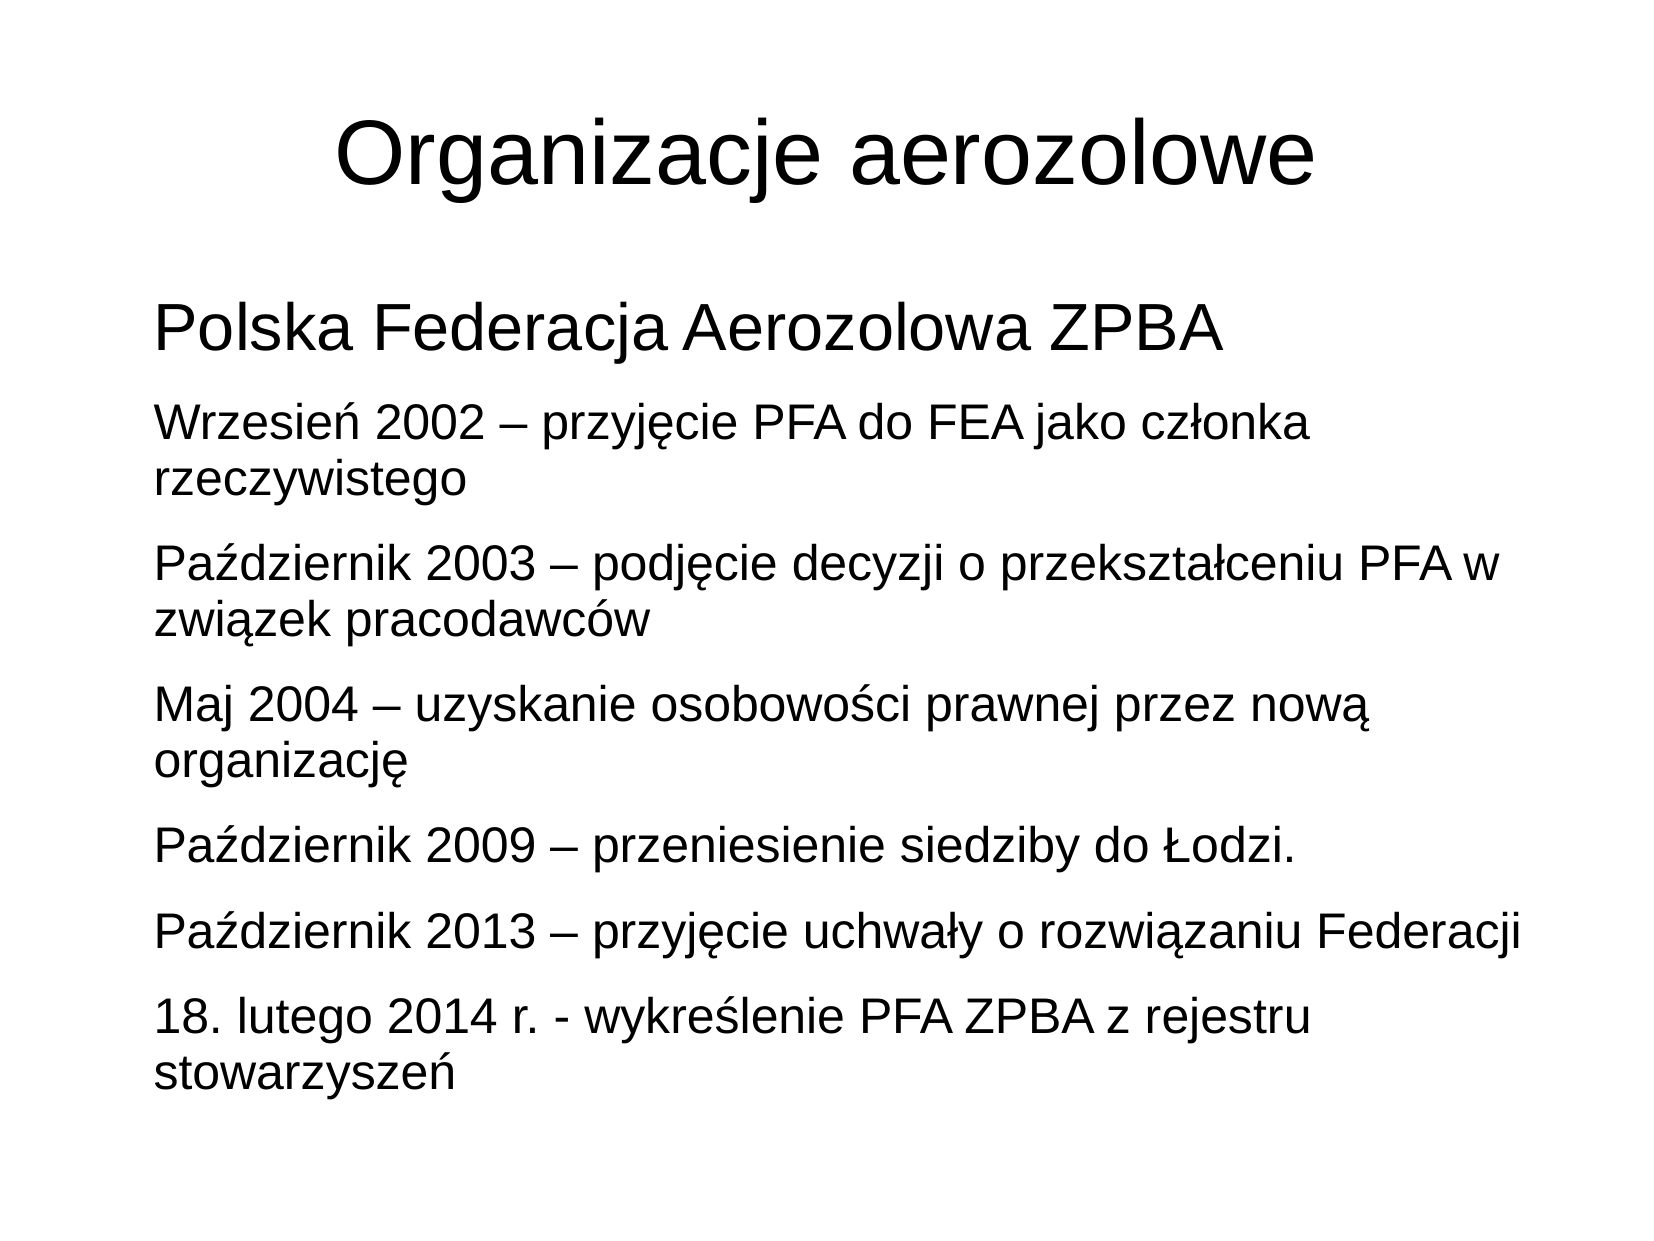

# Organizacje aerozolowe
Polska Federacja Aerozolowa ZPBA
Wrzesień 2002 – przyjęcie PFA do FEA jako członka rzeczywistego
Październik 2003 – podjęcie decyzji o przekształceniu PFA w związek pracodawców
Maj 2004 – uzyskanie osobowości prawnej przez nową organizację
Październik 2009 – przeniesienie siedziby do Łodzi.
Październik 2013 – przyjęcie uchwały o rozwiązaniu Federacji
18. lutego 2014 r. - wykreślenie PFA ZPBA z rejestru stowarzyszeń